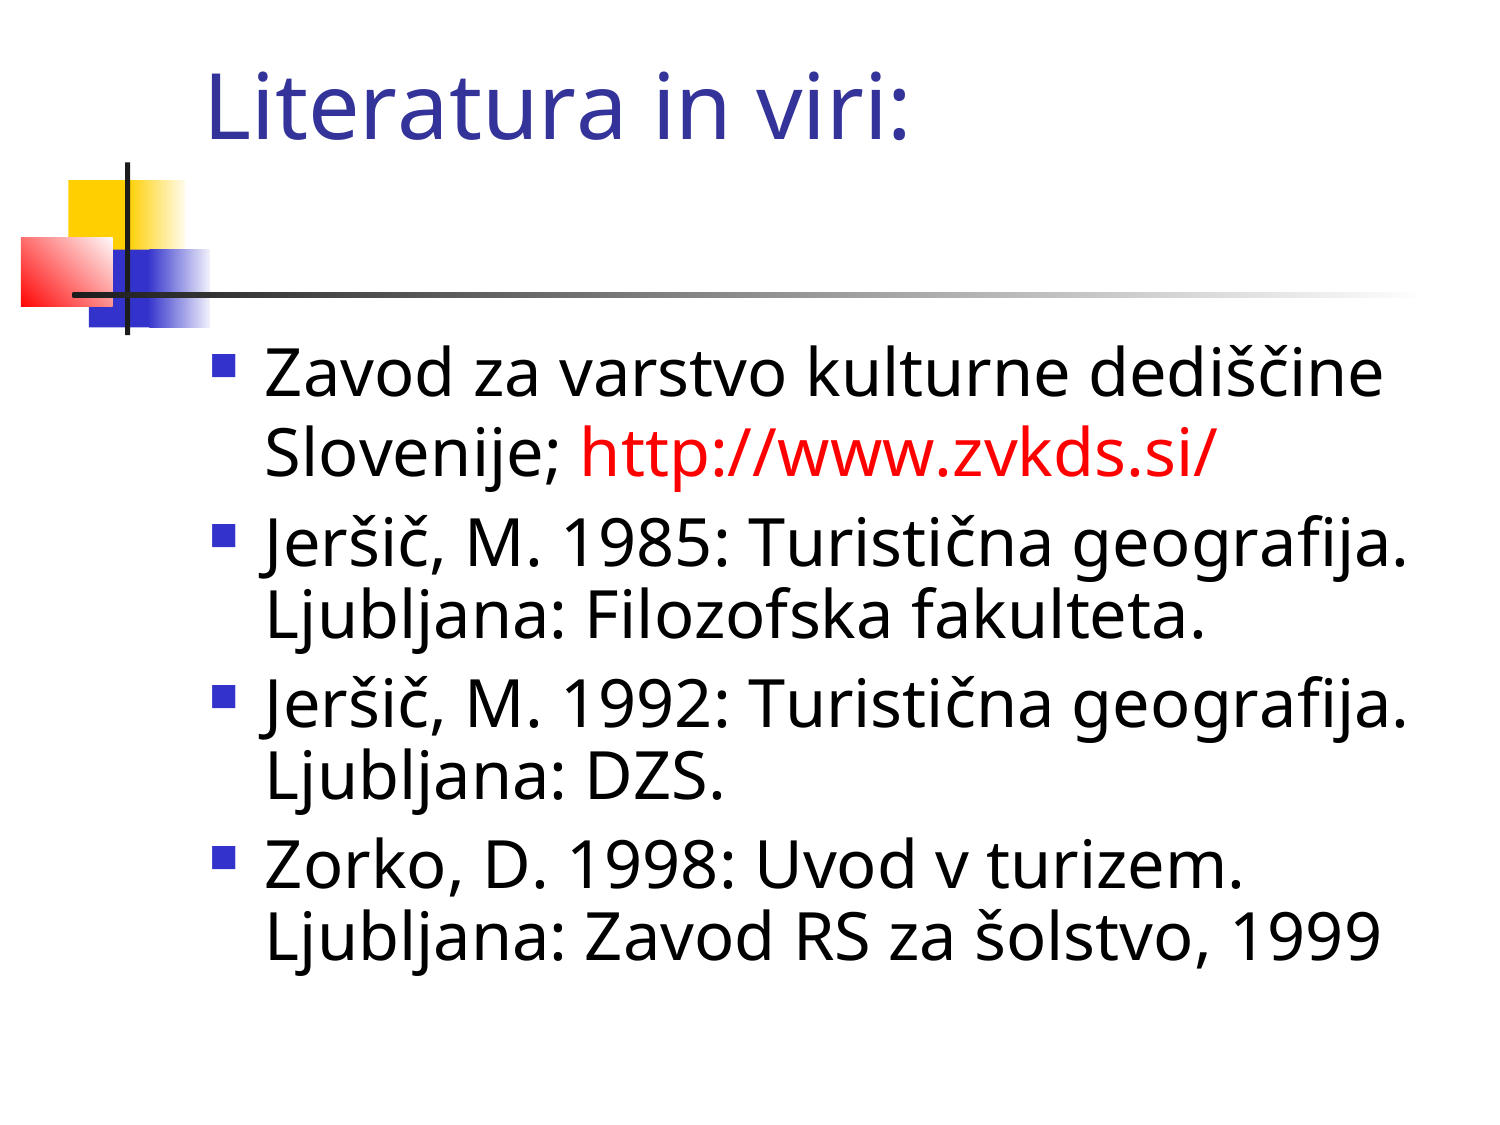

# Literatura in viri:
Zavod za varstvo kulturne dediščine Slovenije; http://www.zvkds.si/
Jeršič, M. 1985: Turistična geografija. Ljubljana: Filozofska fakulteta.
Jeršič, M. 1992: Turistična geografija. Ljubljana: DZS.
Zorko, D. 1998: Uvod v turizem. Ljubljana: Zavod RS za šolstvo, 1999